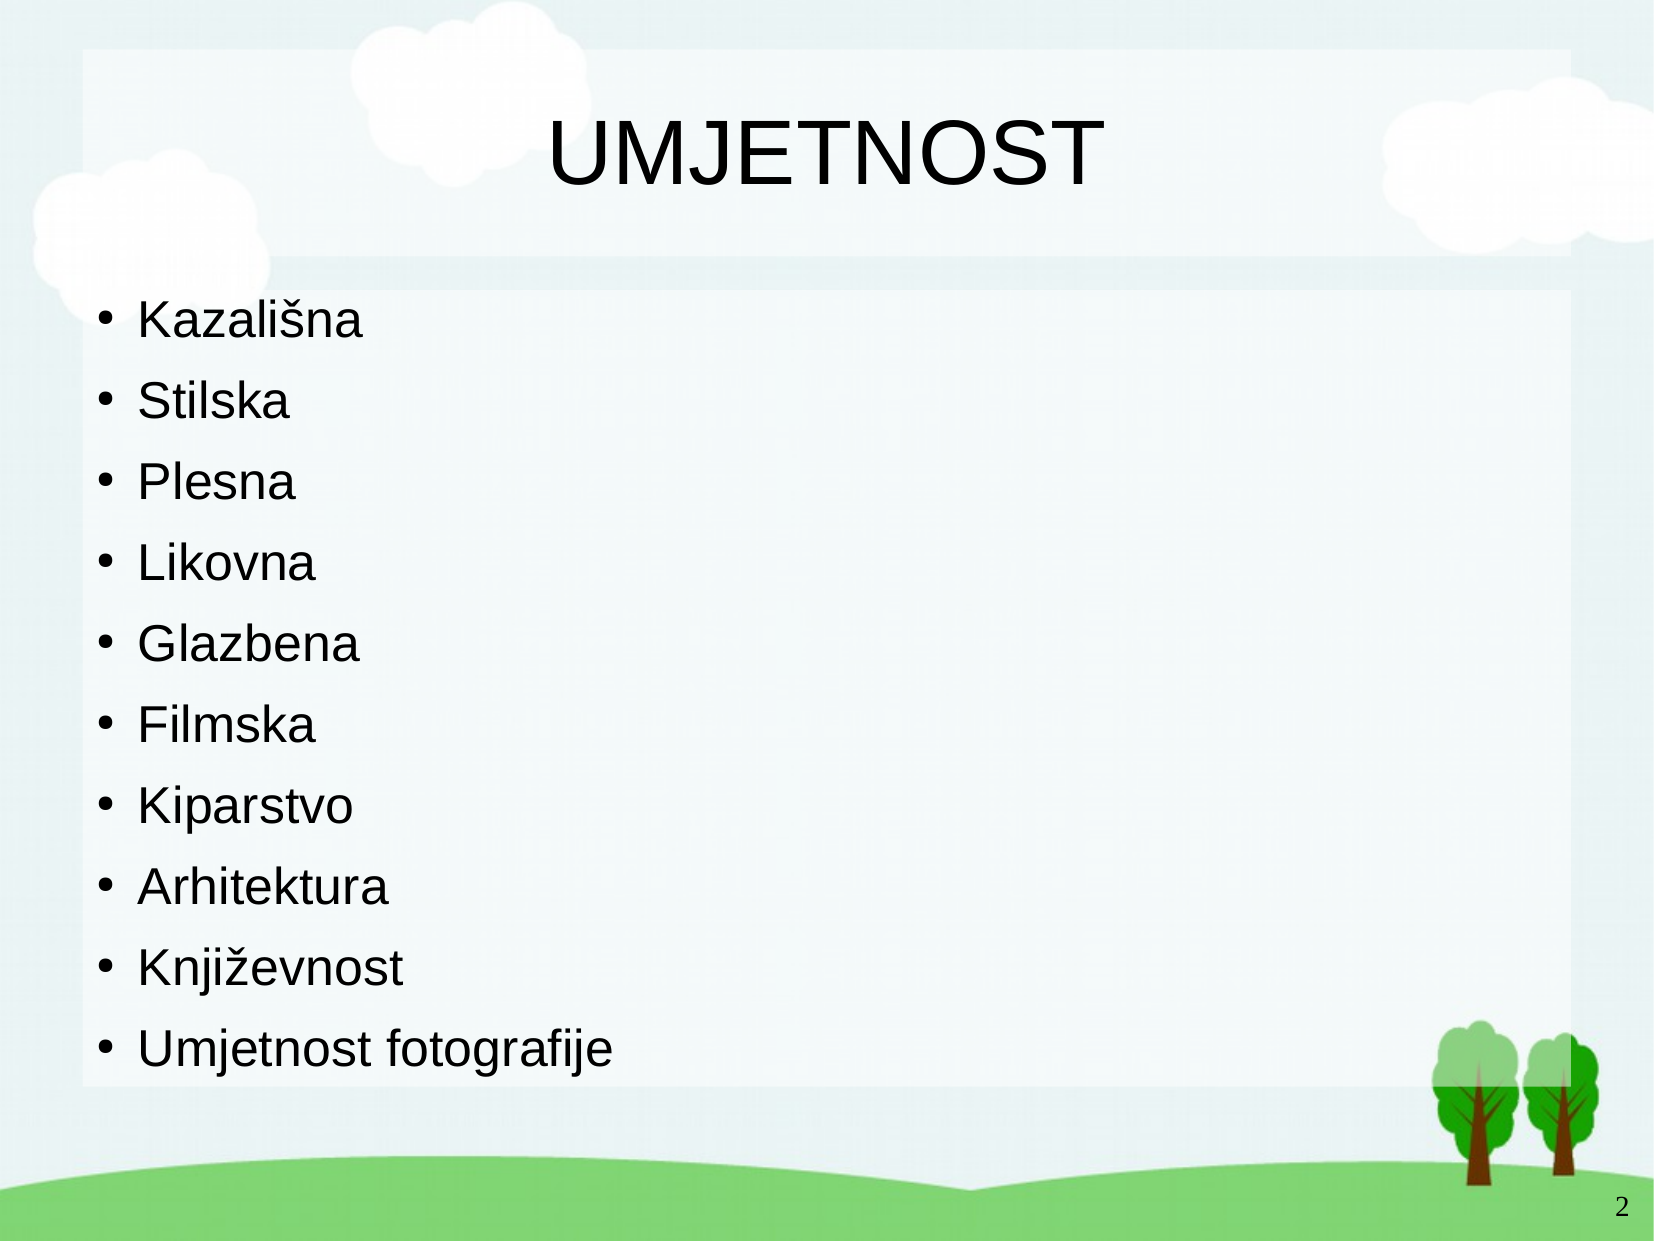

# UMJETNOST
Kazališna
Stilska
Plesna
Likovna
Glazbena
Filmska
Kiparstvo
Arhitektura
Književnost
Umjetnost fotografije
2